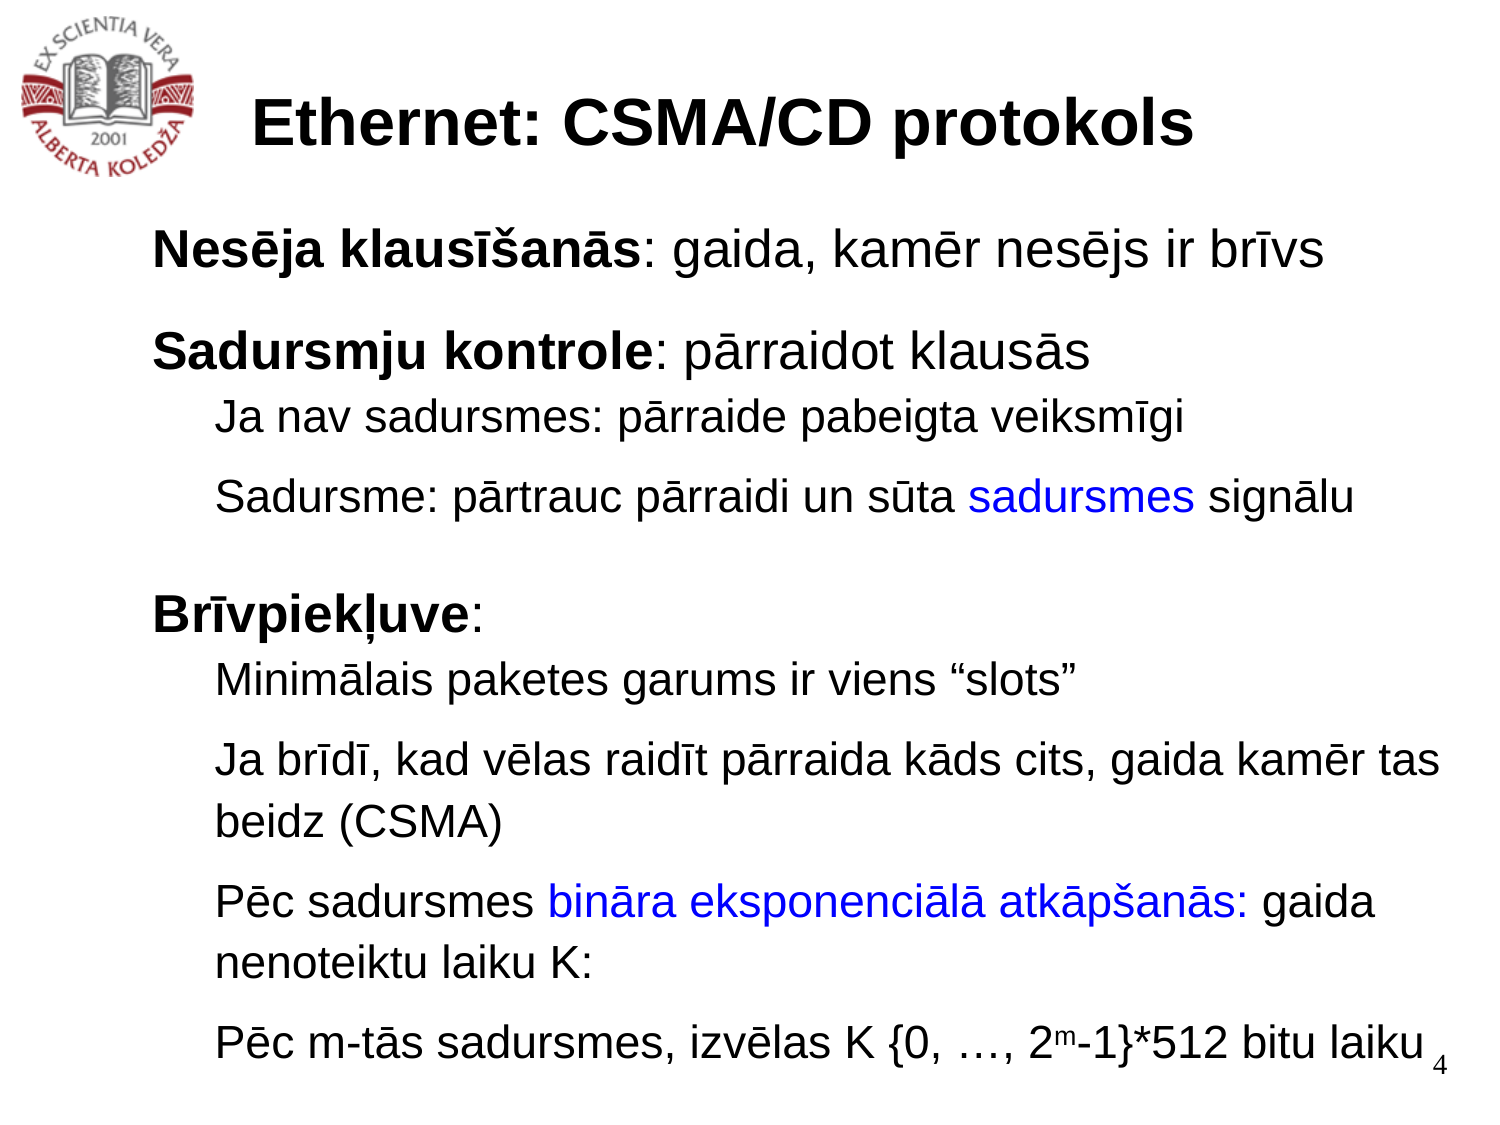

# Ethernet: CSMA/CD protokols
Nesēja klausīšanās: gaida, kamēr nesējs ir brīvs
Sadursmju kontrole: pārraidot klausās
Ja nav sadursmes: pārraide pabeigta veiksmīgi
Sadursme: pārtrauc pārraidi un sūta sadursmes signālu
Brīvpiekļuve:
Minimālais paketes garums ir viens “slots”
Ja brīdī, kad vēlas raidīt pārraida kāds cits, gaida kamēr tas beidz (CSMA)
Pēc sadursmes bināra eksponenciālā atkāpšanās: gaida nenoteiktu laiku K:
Pēc m-tās sadursmes, izvēlas K {0, …, 2m-1}*512 bitu laiku
2